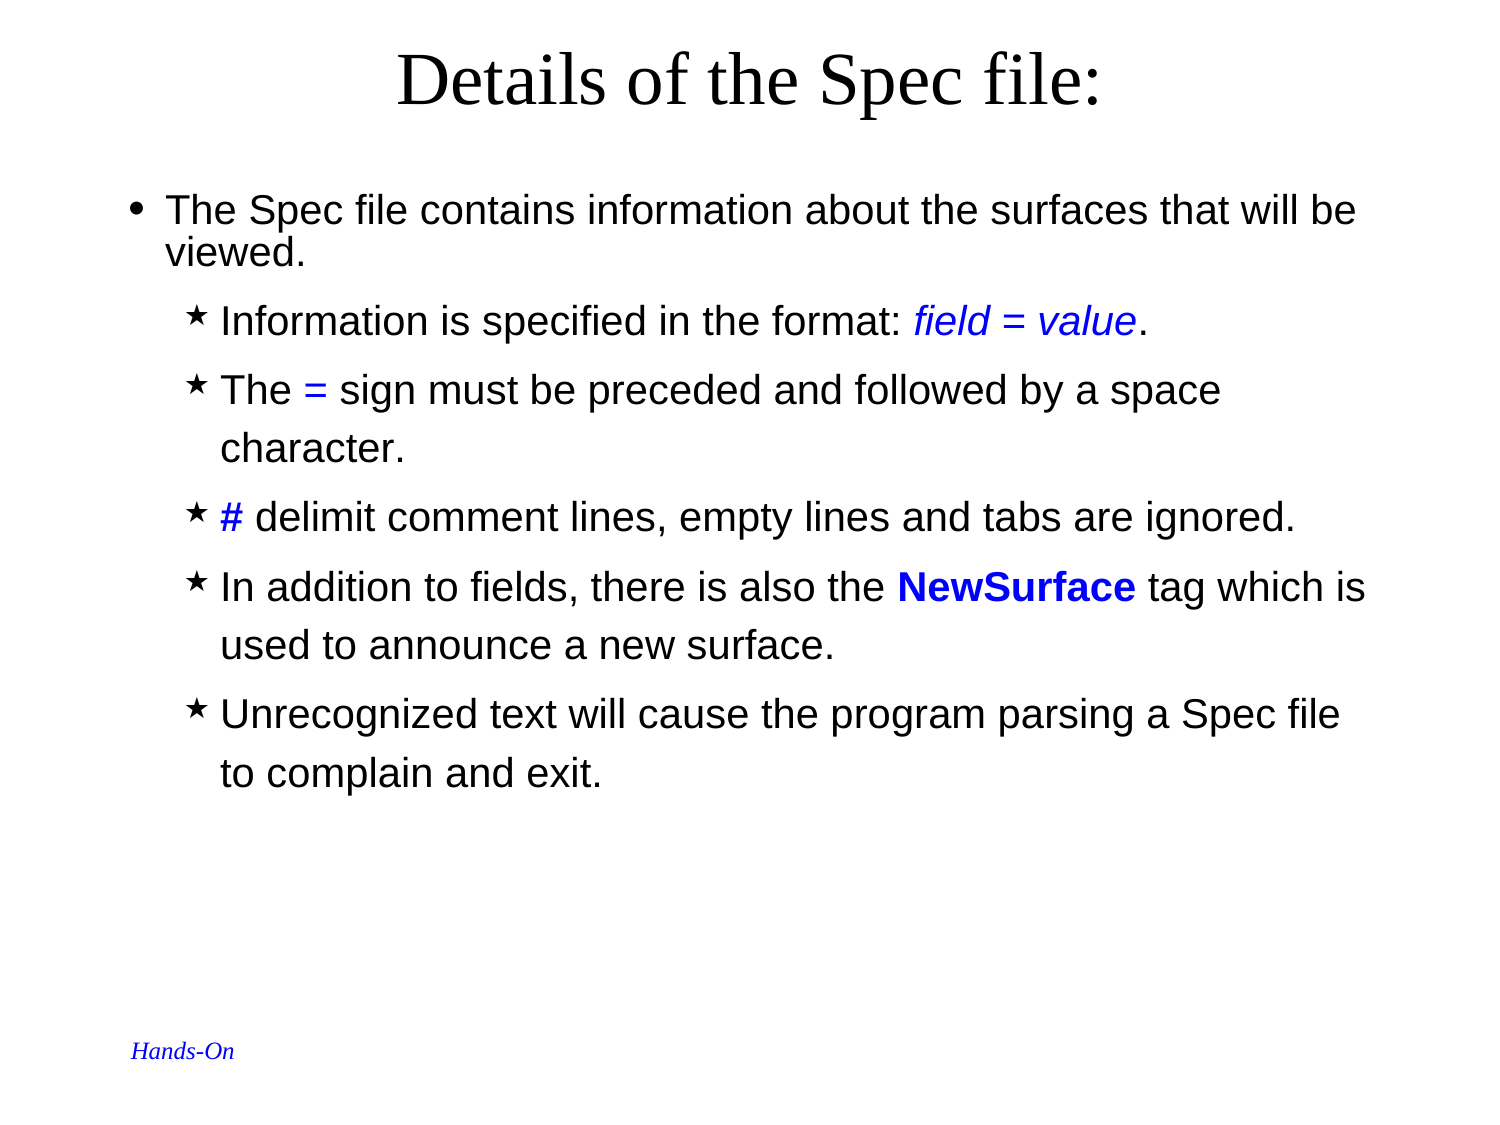

# Details of the Spec file:
The Spec file contains information about the surfaces that will be viewed.
Information is specified in the format: field = value.
The = sign must be preceded and followed by a space character.
# delimit comment lines, empty lines and tabs are ignored.
In addition to fields, there is also the NewSurface tag which is used to announce a new surface.
Unrecognized text will cause the program parsing a Spec file to complain and exit.
Hands-On